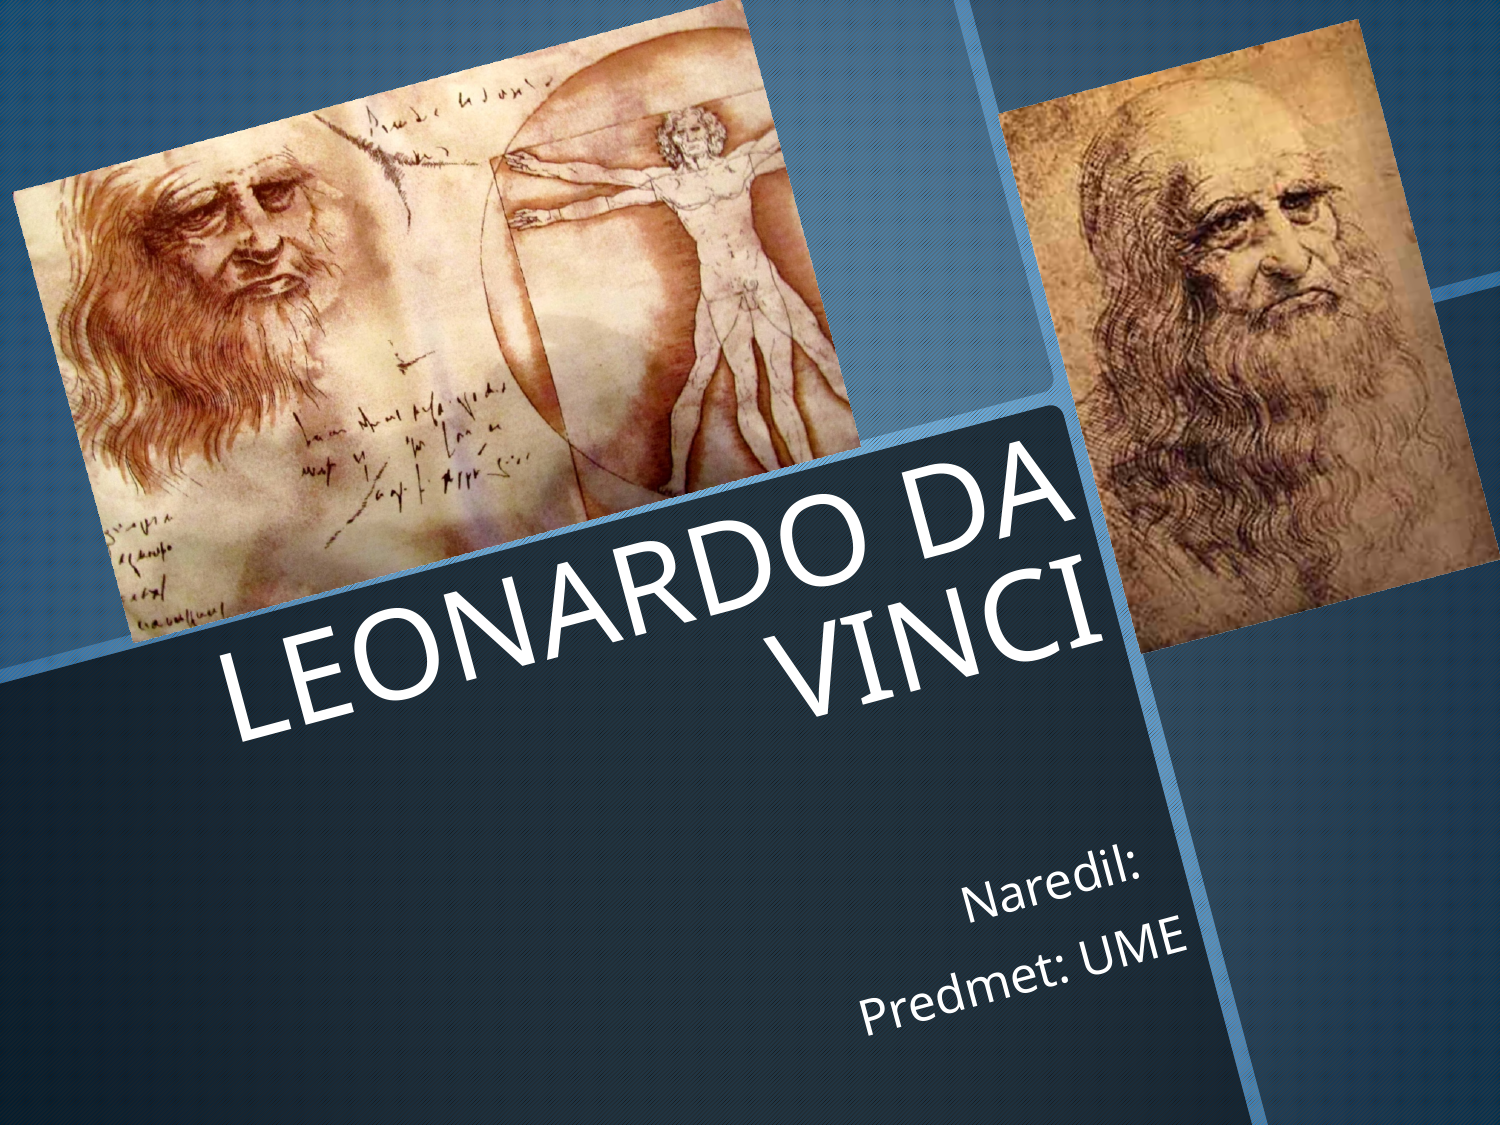

# LEONARDO DA VINCI
Naredil:
Predmet: UME